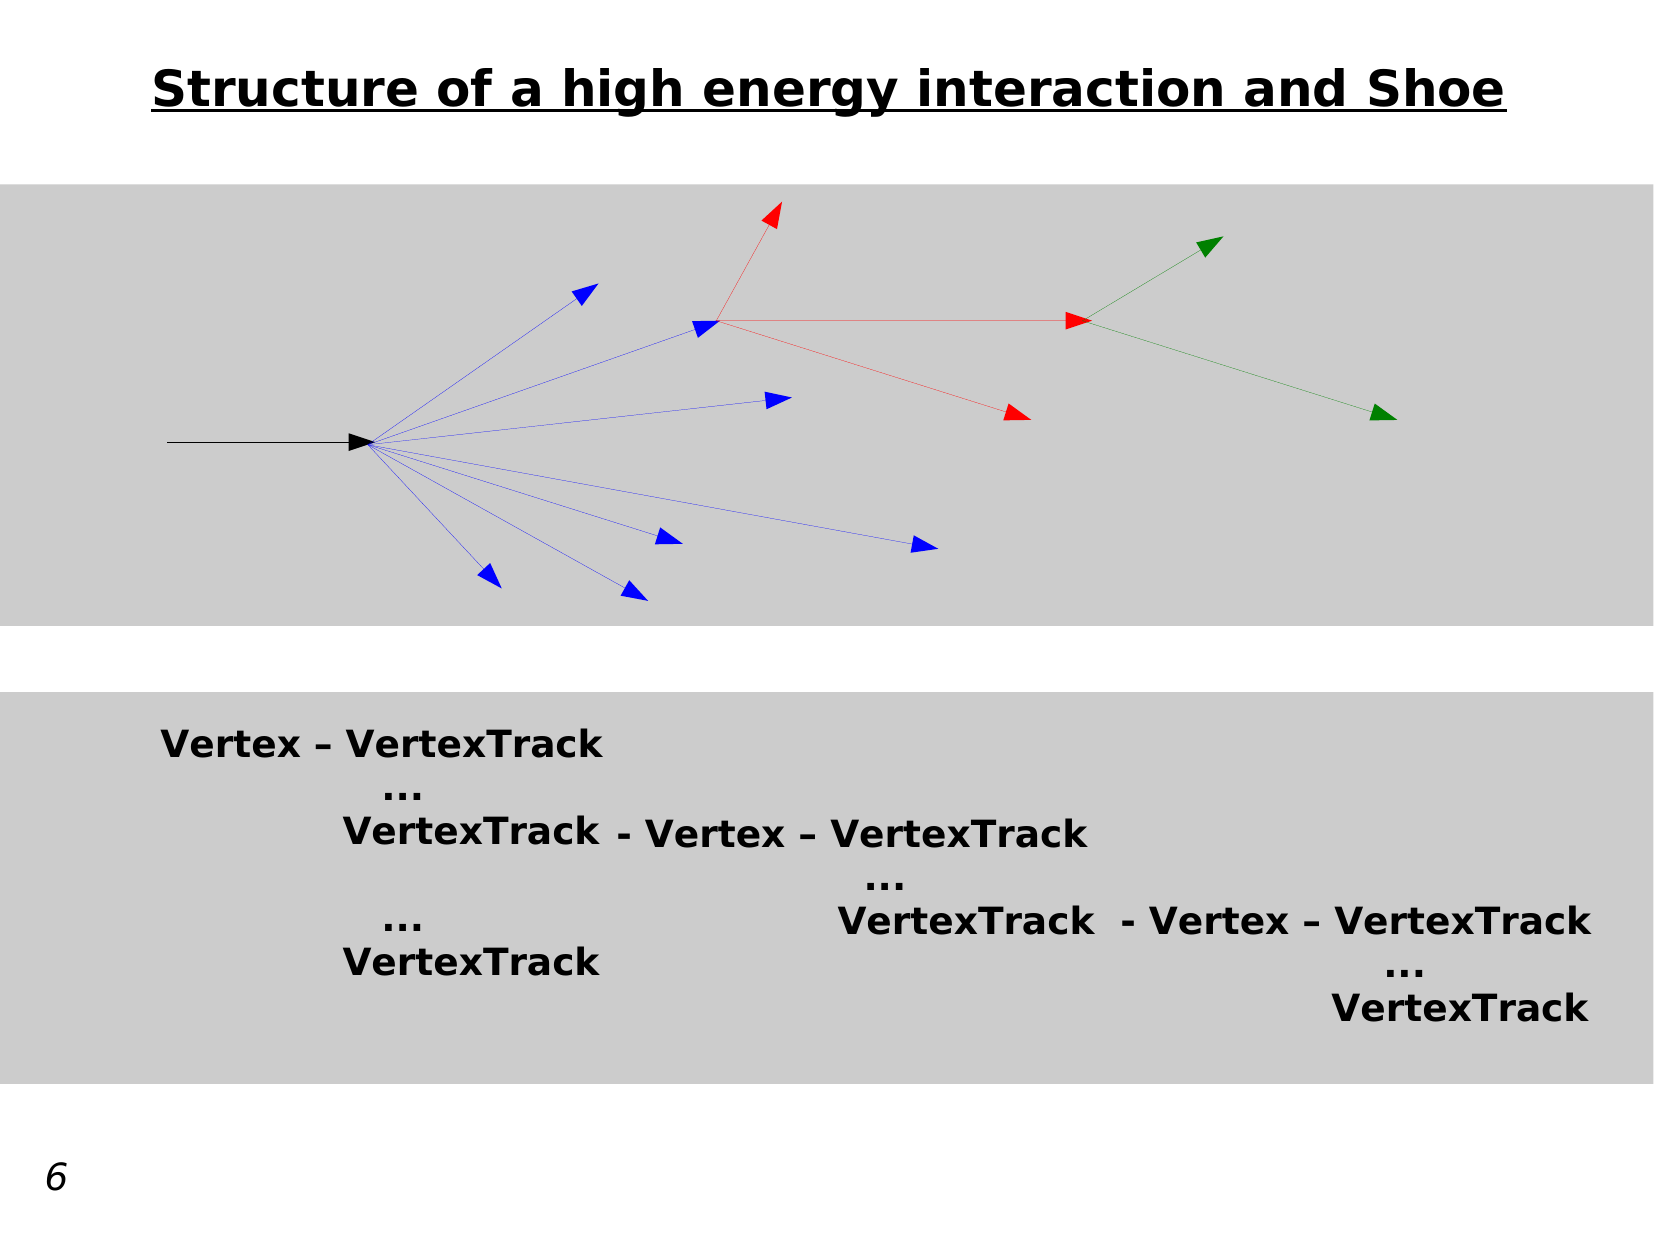

Structure of a high energy interaction and Shoe
 Vertex – VertexTrack
 ...
 VertexTrack
 ...
 VertexTrack
 - Vertex – VertexTrack
 ...
 VertexTrack - Vertex – VertexTrack
 ...
 VertexTrack